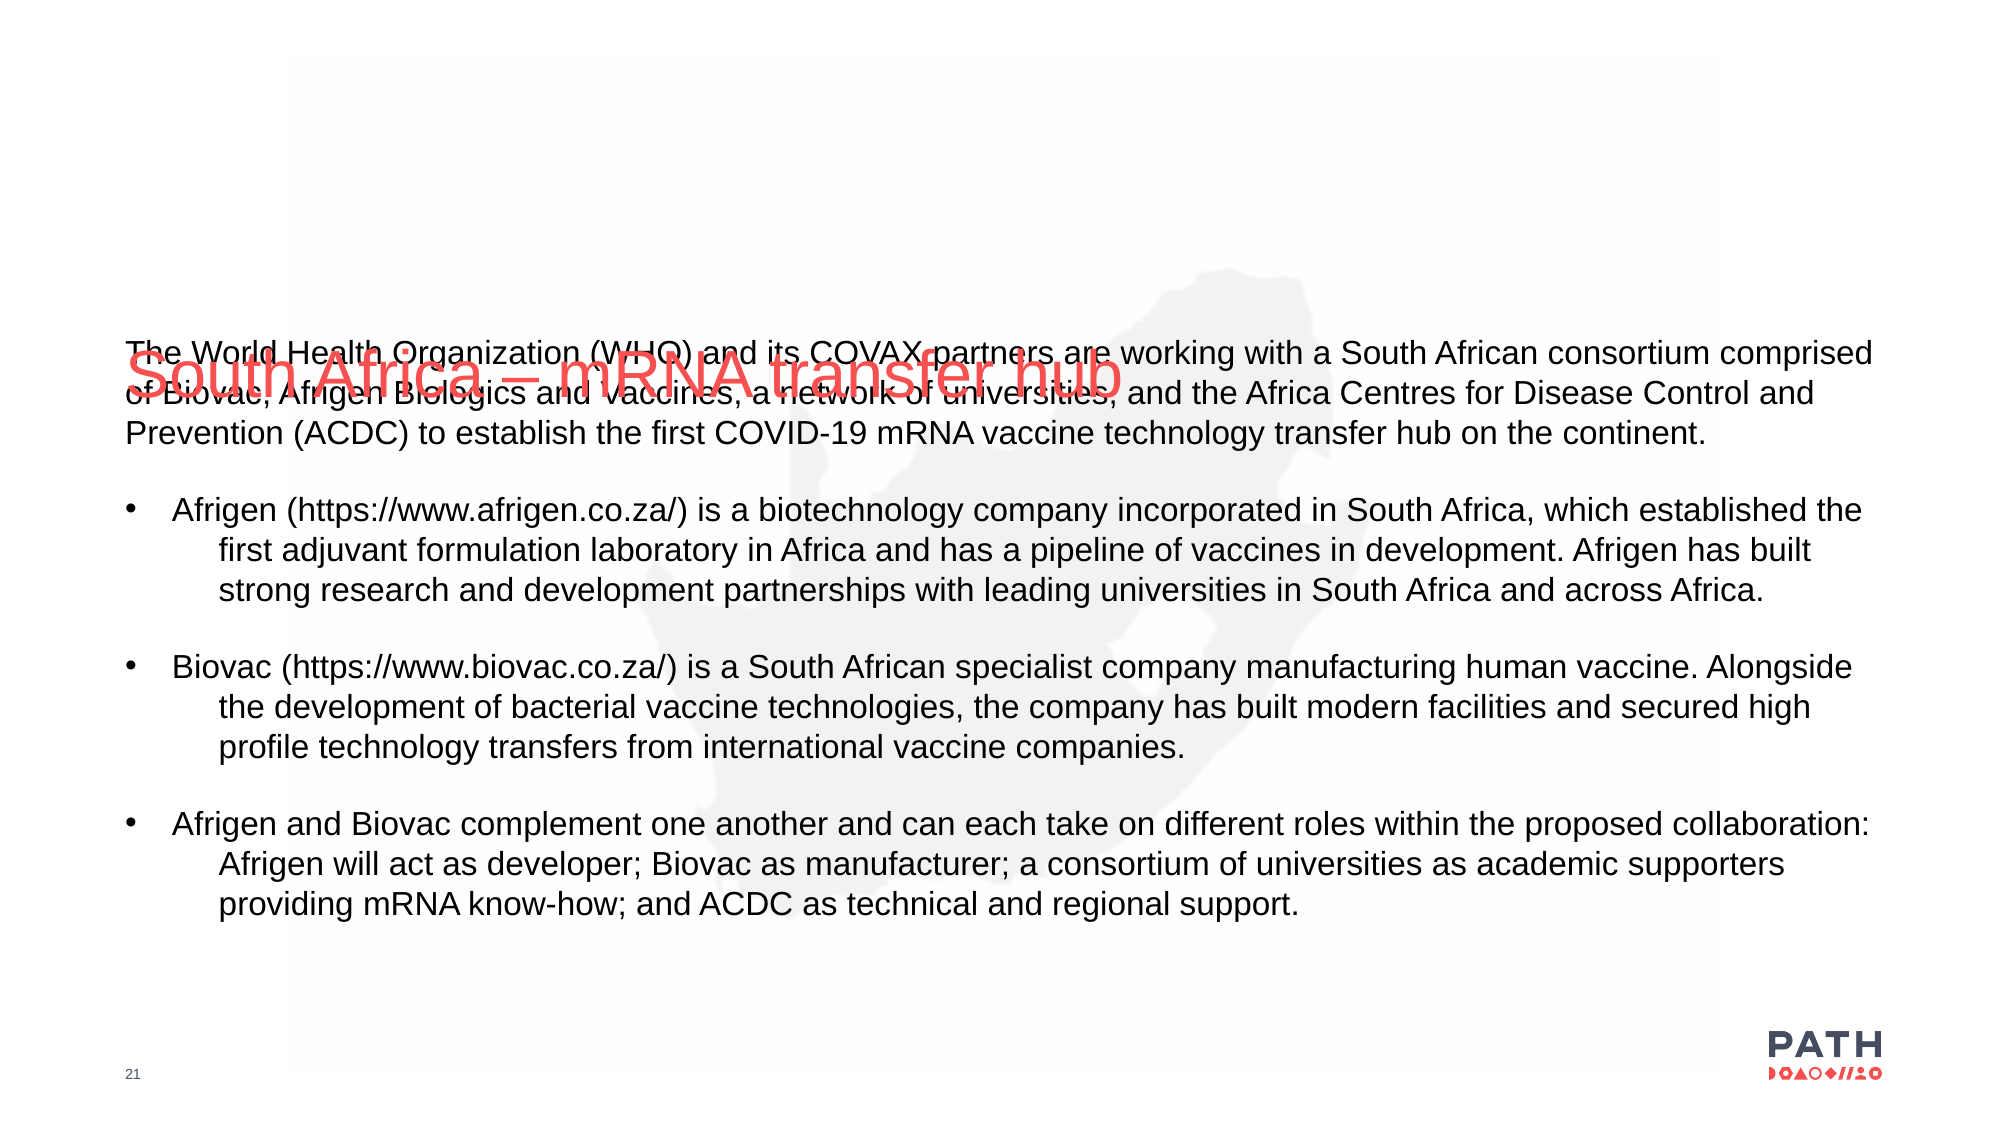

# The World Health Organization (WHO) and its COVAX partners are working with a South African consortium comprised of Biovac, Afrigen Biologics and Vaccines, a network of universities, and the Africa Centres for Disease Control and Prevention (ACDC) to establish the first COVID-19 mRNA vaccine technology transfer hub on the continent.
Afrigen (https://www.afrigen.co.za/) is a biotechnology company incorporated in South Africa, which established the first adjuvant formulation laboratory in Africa and has a pipeline of vaccines in development. Afrigen has built strong research and development partnerships with leading universities in South Africa and across Africa.
Biovac (https://www.biovac.co.za/) is a South African specialist company manufacturing human vaccine. Alongside the development of bacterial vaccine technologies, the company has built modern facilities and secured high profile technology transfers from international vaccine companies.
Afrigen and Biovac complement one another and can each take on different roles within the proposed collaboration: Afrigen will act as developer; Biovac as manufacturer; a consortium of universities as academic supporters providing mRNA know-how; and ACDC as technical and regional support.
South Africa – mRNA transfer hub